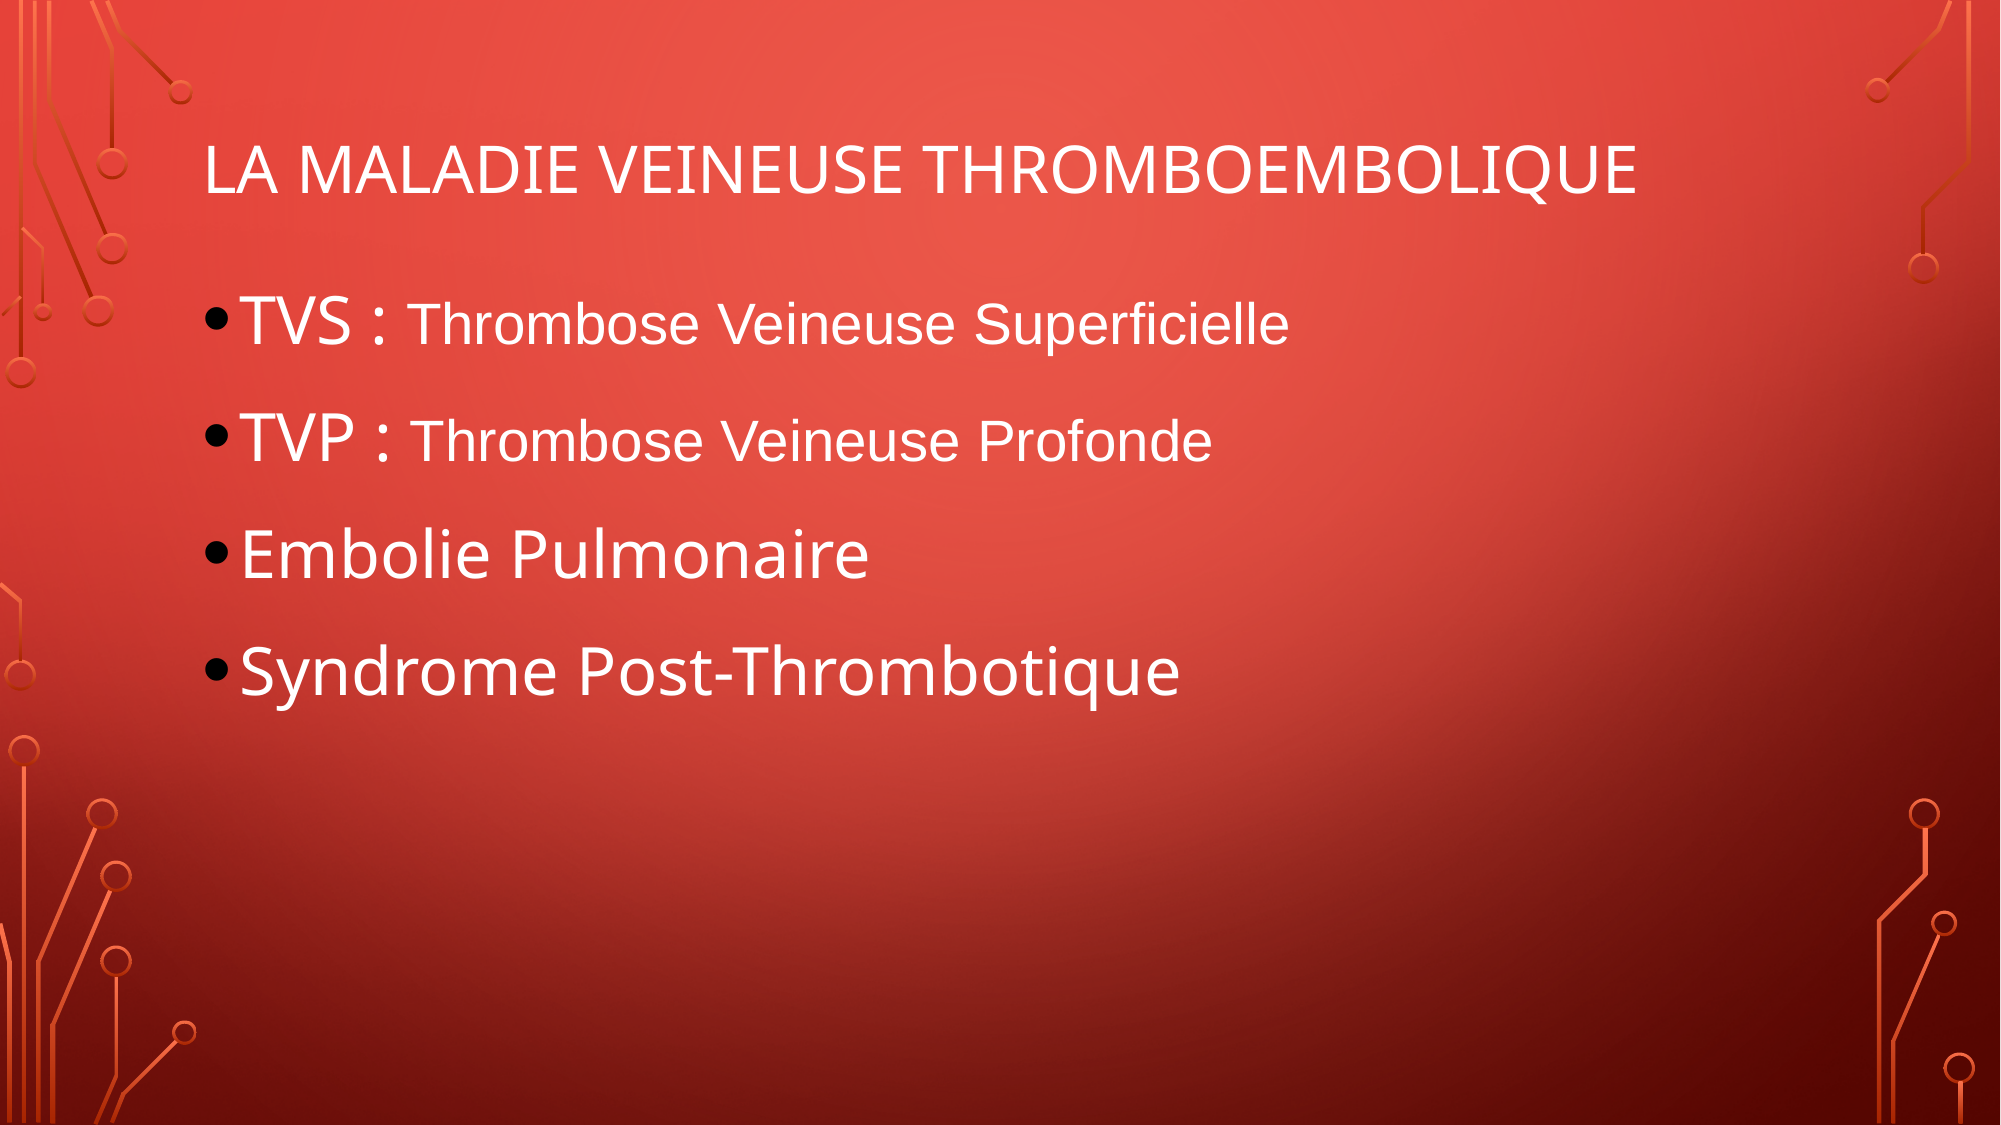

# LA MALADIE Veineuse THROMBOEMBOLIQUE
TVS : Thrombose Veineuse Superficielle
TVP : Thrombose Veineuse Profonde
Embolie Pulmonaire
Syndrome Post-Thrombotique